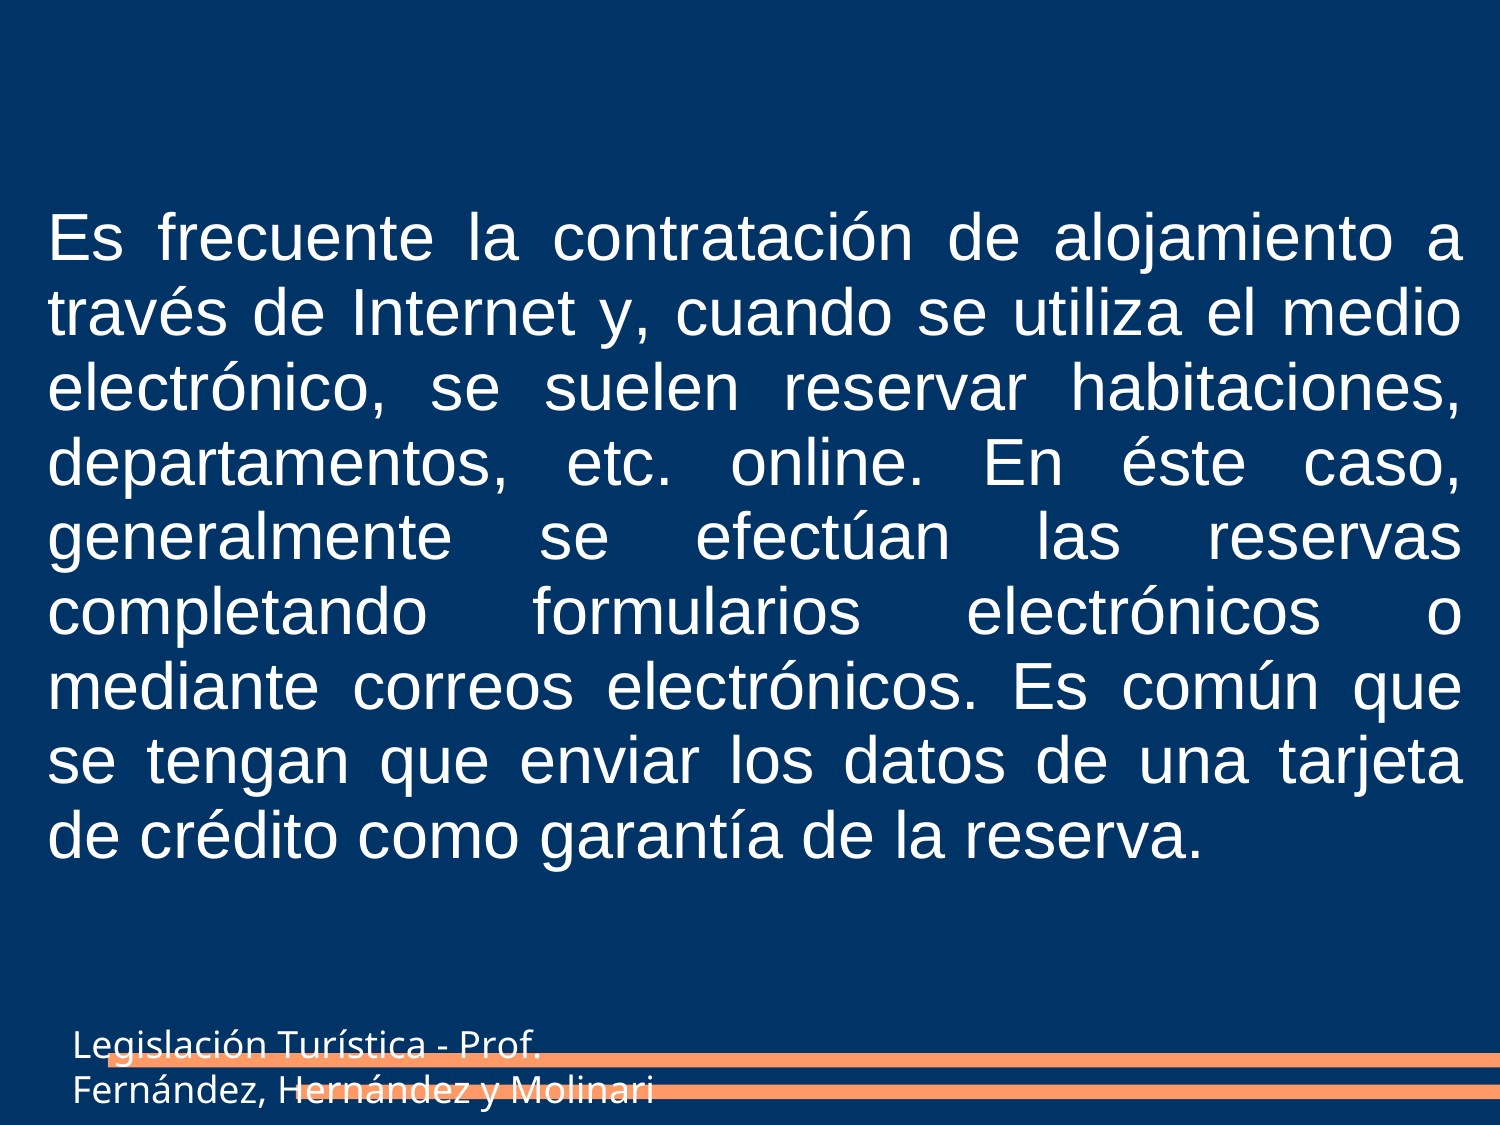

# Es frecuente la contratación de alojamiento a través de Internet y, cuando se utiliza el medio electrónico, se suelen reservar habitaciones, departamentos, etc. online. En éste caso, generalmente se efectúan las reservas completando formularios electrónicos o mediante correos electrónicos. Es común que se tengan que enviar los datos de una tarjeta de crédito como garantía de la reserva.
Legislación Turística - Prof. Fernández, Hernández y Molinari